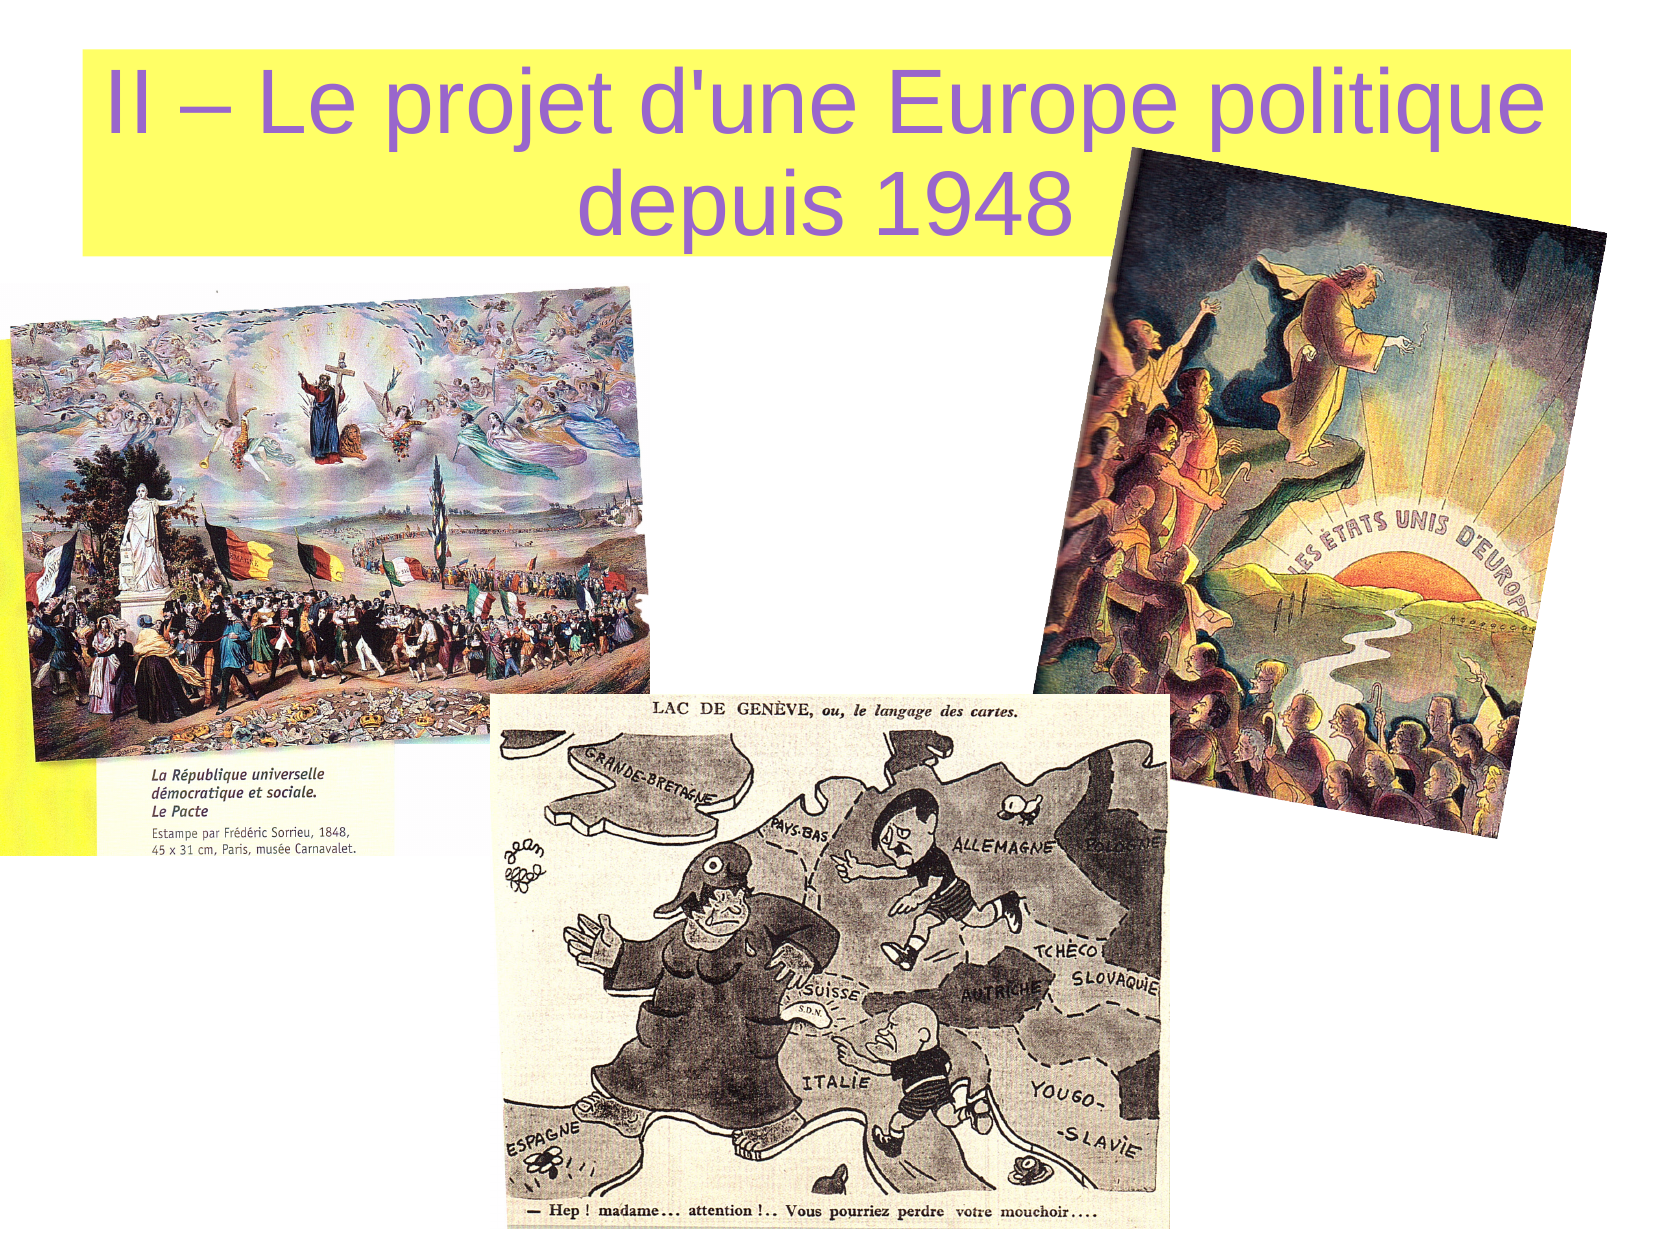

# II – Le projet d'une Europe politique depuis 1948